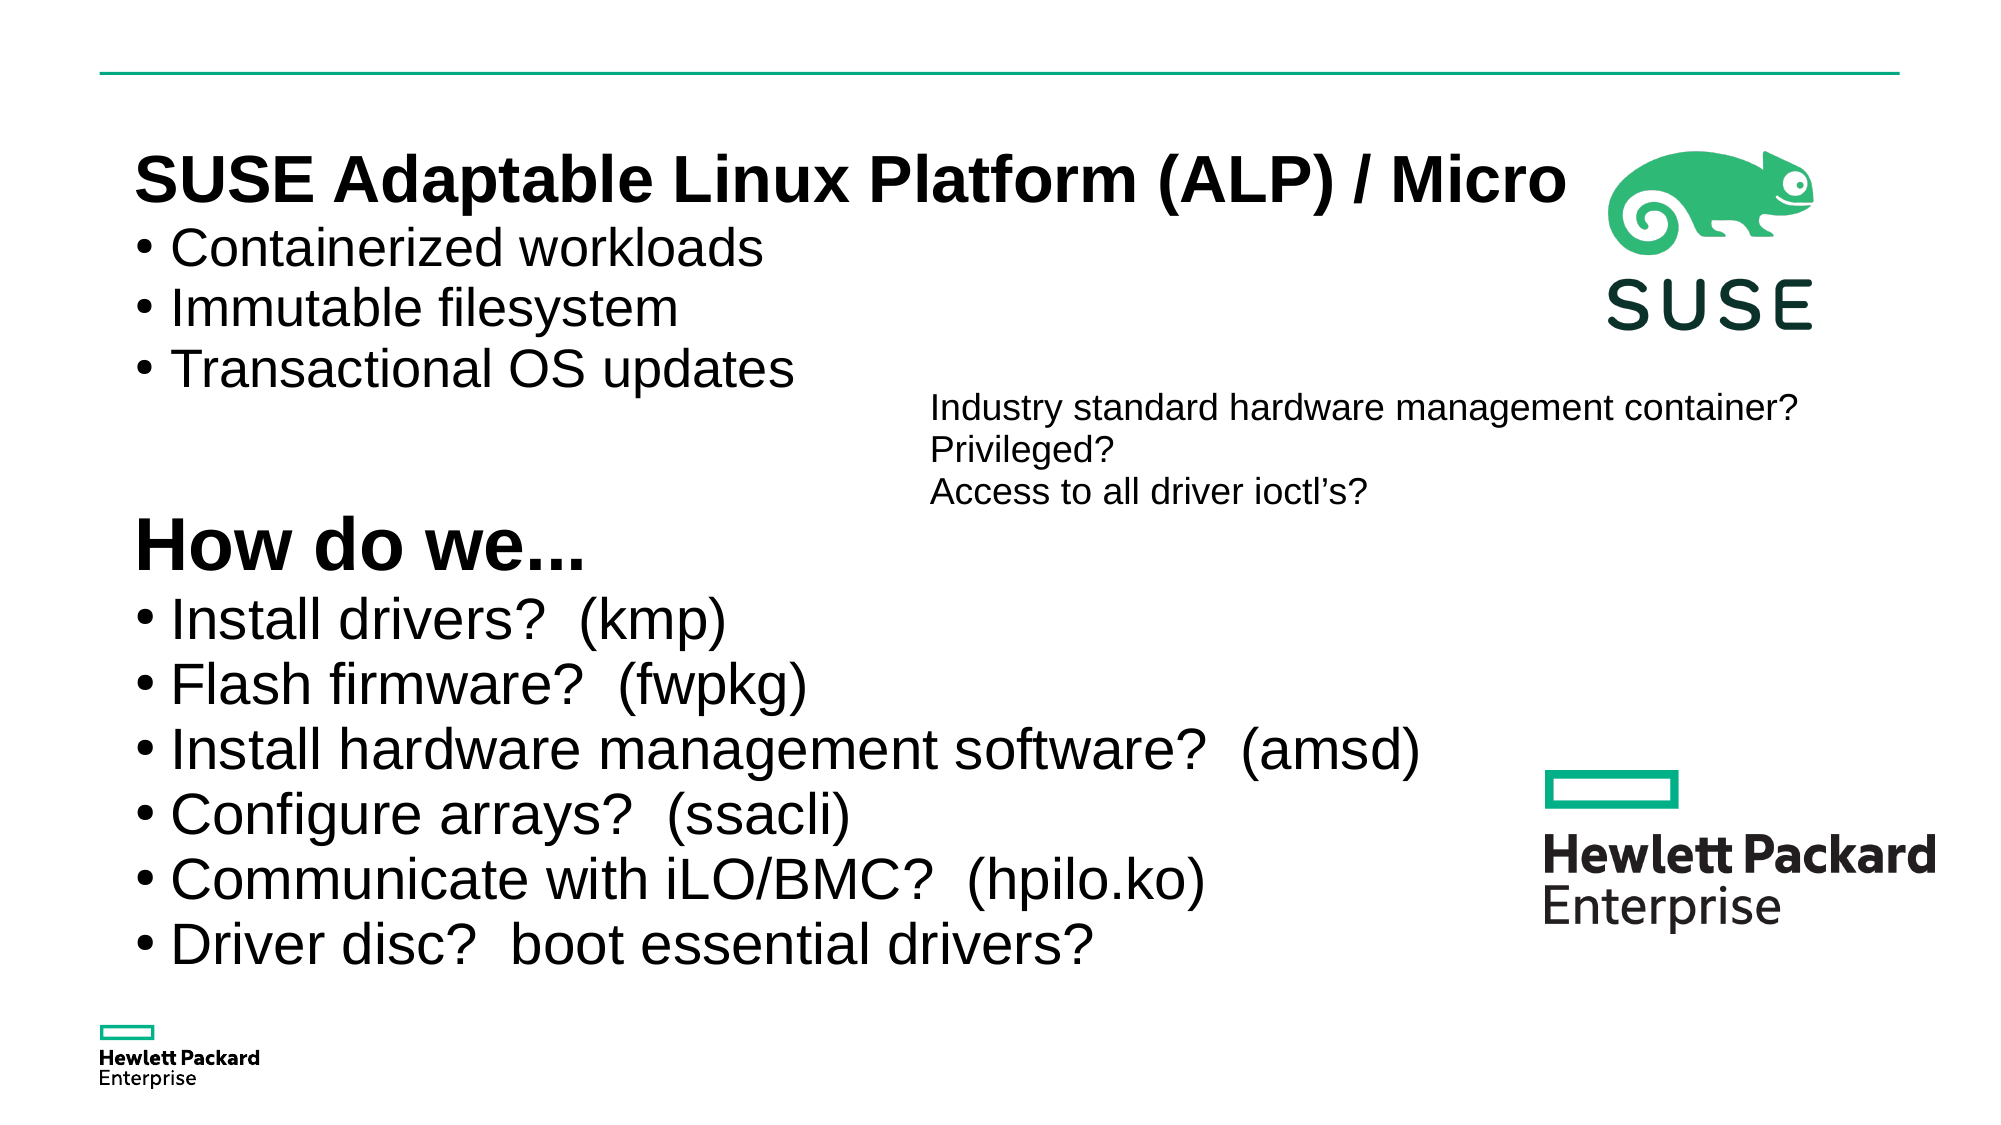

SUSE Adaptable Linux Platform (ALP) / Micro
Containerized workloads
Immutable filesystem
Transactional OS updates
Industry standard hardware management container?
Privileged?
Access to all driver ioctl’s?
How do we...
Install drivers? (kmp)
Flash firmware? (fwpkg)
Install hardware management software? (amsd)
Configure arrays? (ssacli)
Communicate with iLO/BMC? (hpilo.ko)
Driver disc? boot essential drivers?